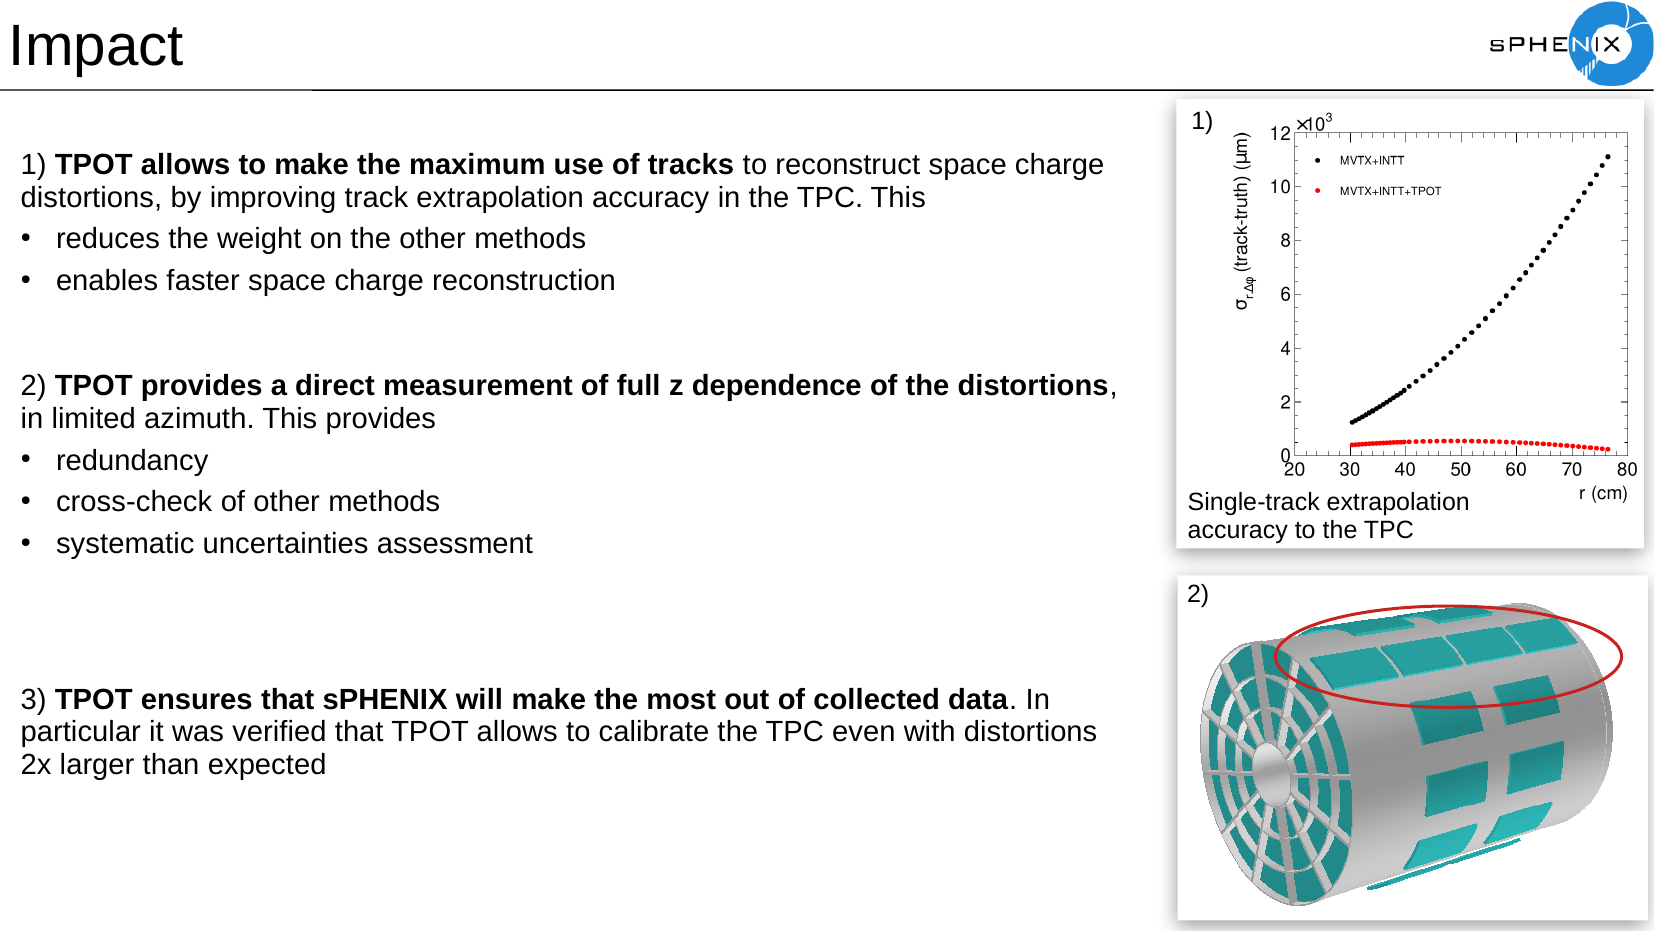

# Impact
1)
Single-track extrapolation accuracy to the TPC
1) TPOT allows to make the maximum use of tracks to reconstruct space charge distortions, by improving track extrapolation accuracy in the TPC. This
reduces the weight on the other methods
enables faster space charge reconstruction
2) TPOT provides a direct measurement of full z dependence of the distortions, in limited azimuth. This provides
redundancy
cross-check of other methods
systematic uncertainties assessment
2)
3) TPOT ensures that sPHENIX will make the most out of collected data. In particular it was verified that TPOT allows to calibrate the TPC even with distortions 2x larger than expected
TPOT configuration